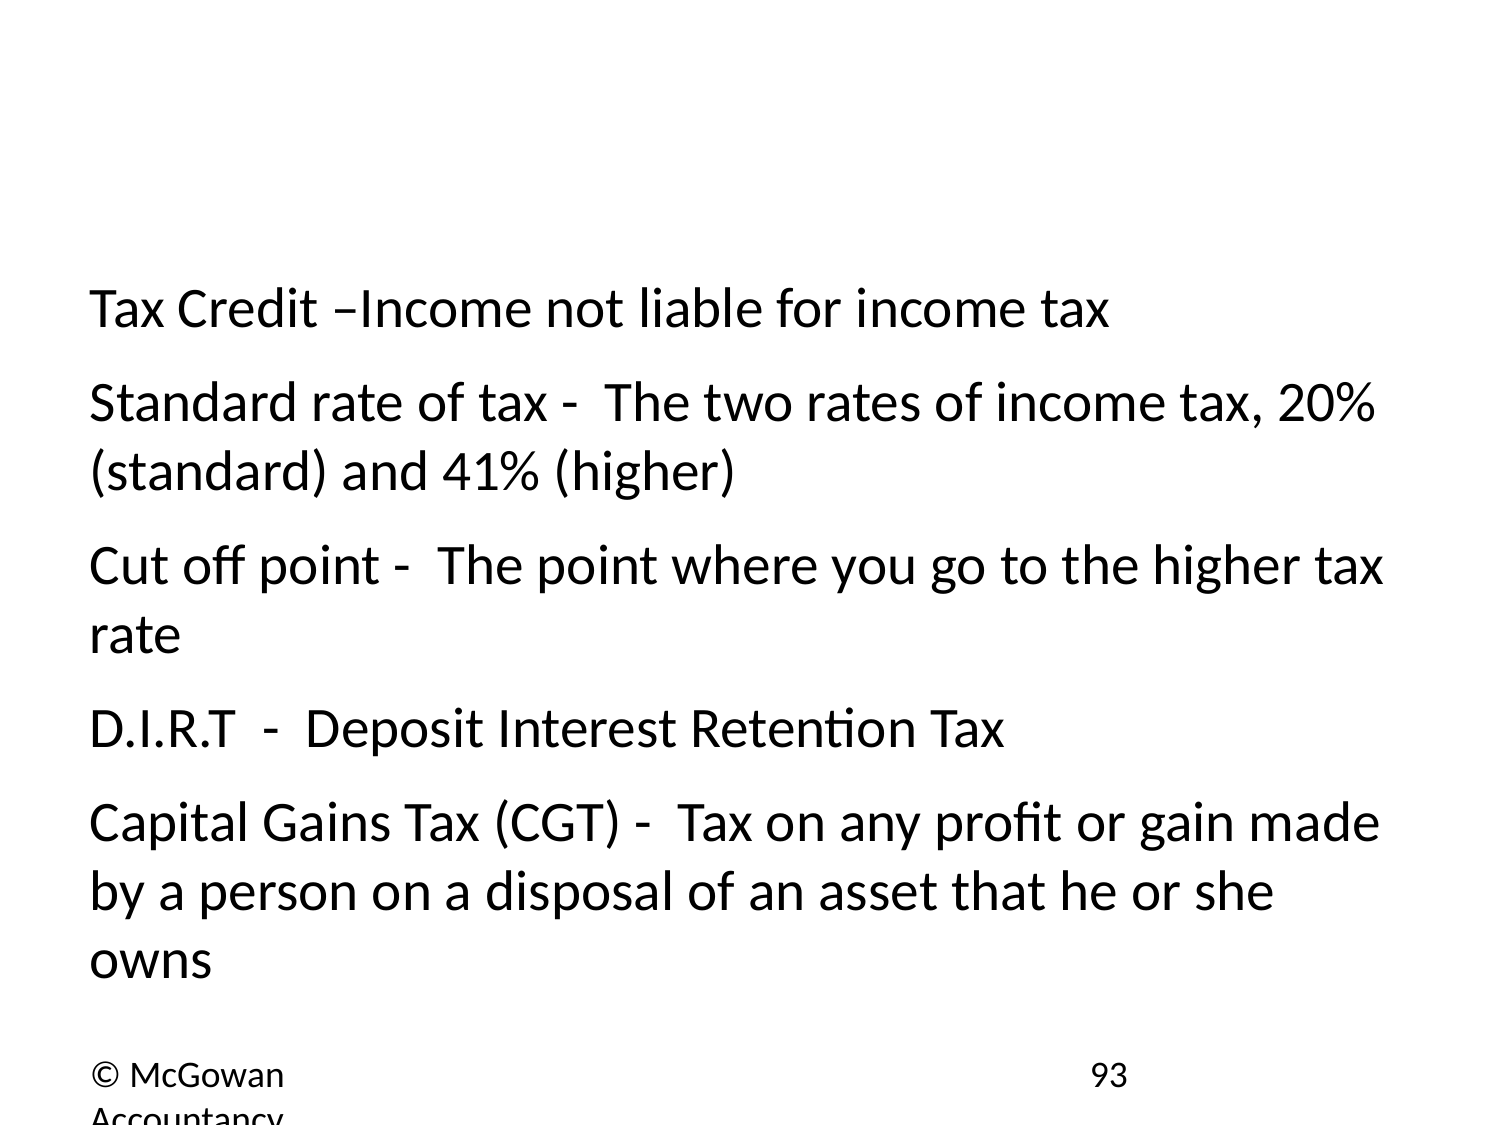

#
Tax Credit –Income not liable for income tax
Standard rate of tax - The two rates of income tax, 20% (standard) and 41% (higher)
Cut off point - The point where you go to the higher tax rate
D.I.R.T - Deposit Interest Retention Tax
Capital Gains Tax (CGT) - Tax on any profit or gain made by a person on a disposal of an asset that he or she owns
© McGowan Accountancy Services
93